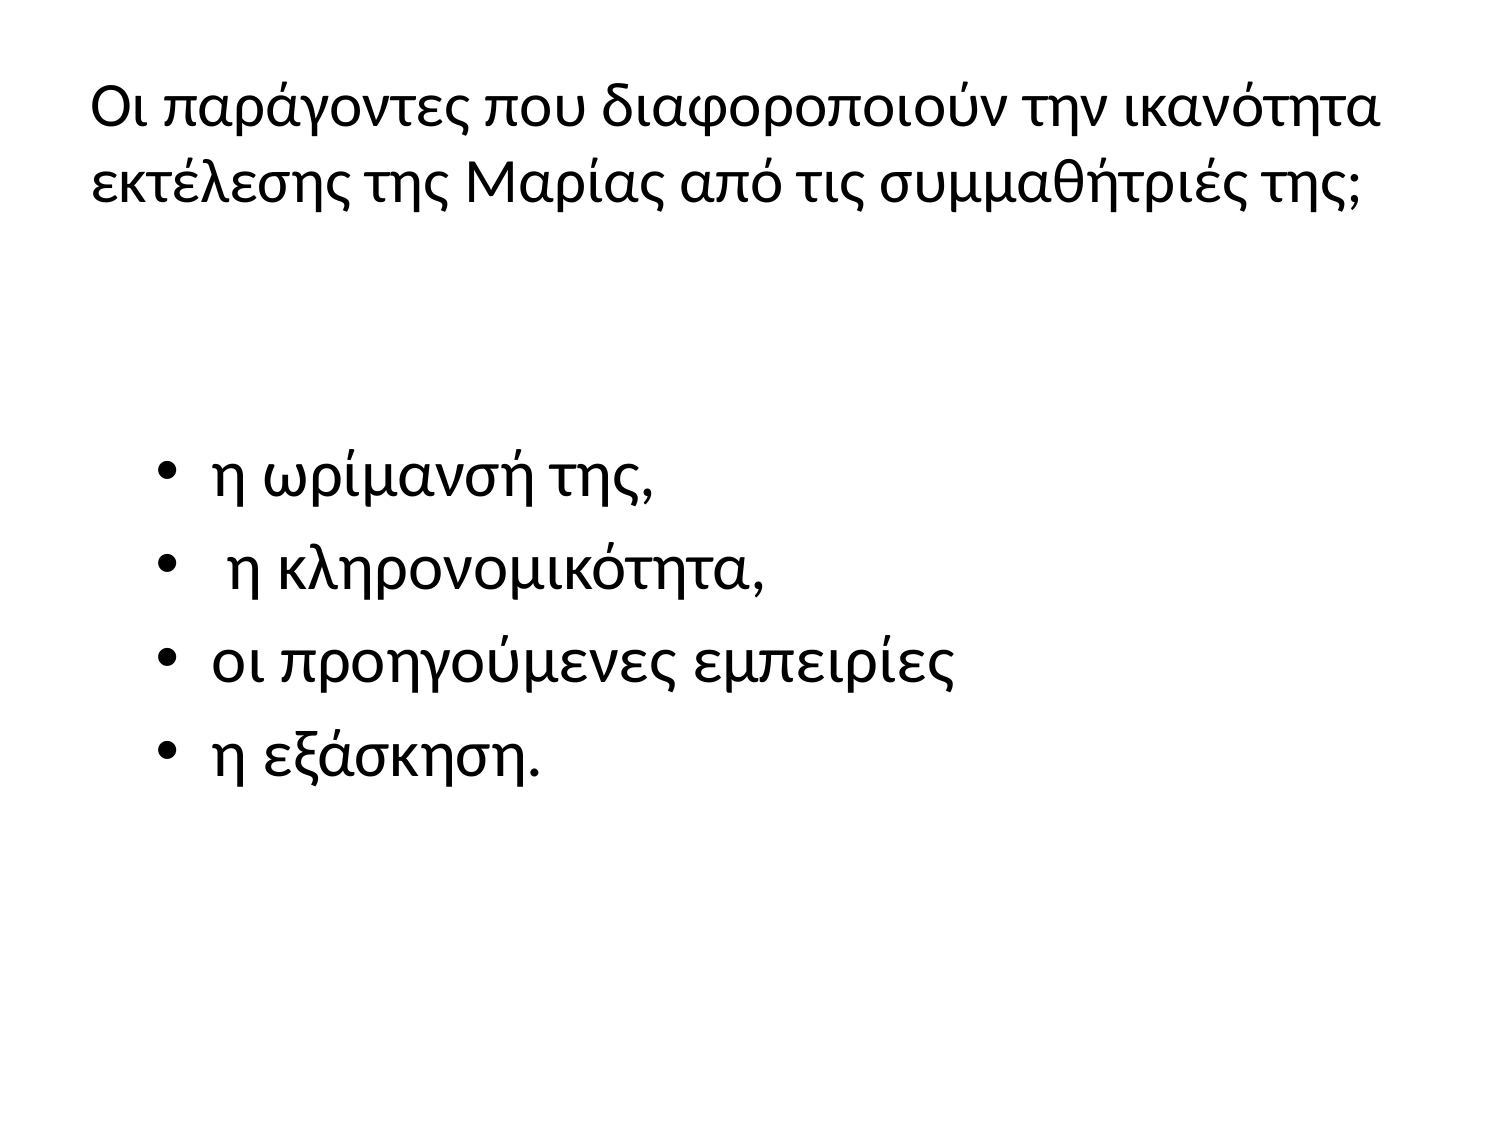

# Οι παράγοντες που διαφοροποιούν την ικανότητα εκτέλεσης της Μαρίας από τις συμμαθήτριές της;
η ωρίμανσή της,
 η κληρονομικότητα,
οι προηγούμενες εμπειρίες
η εξάσκηση.